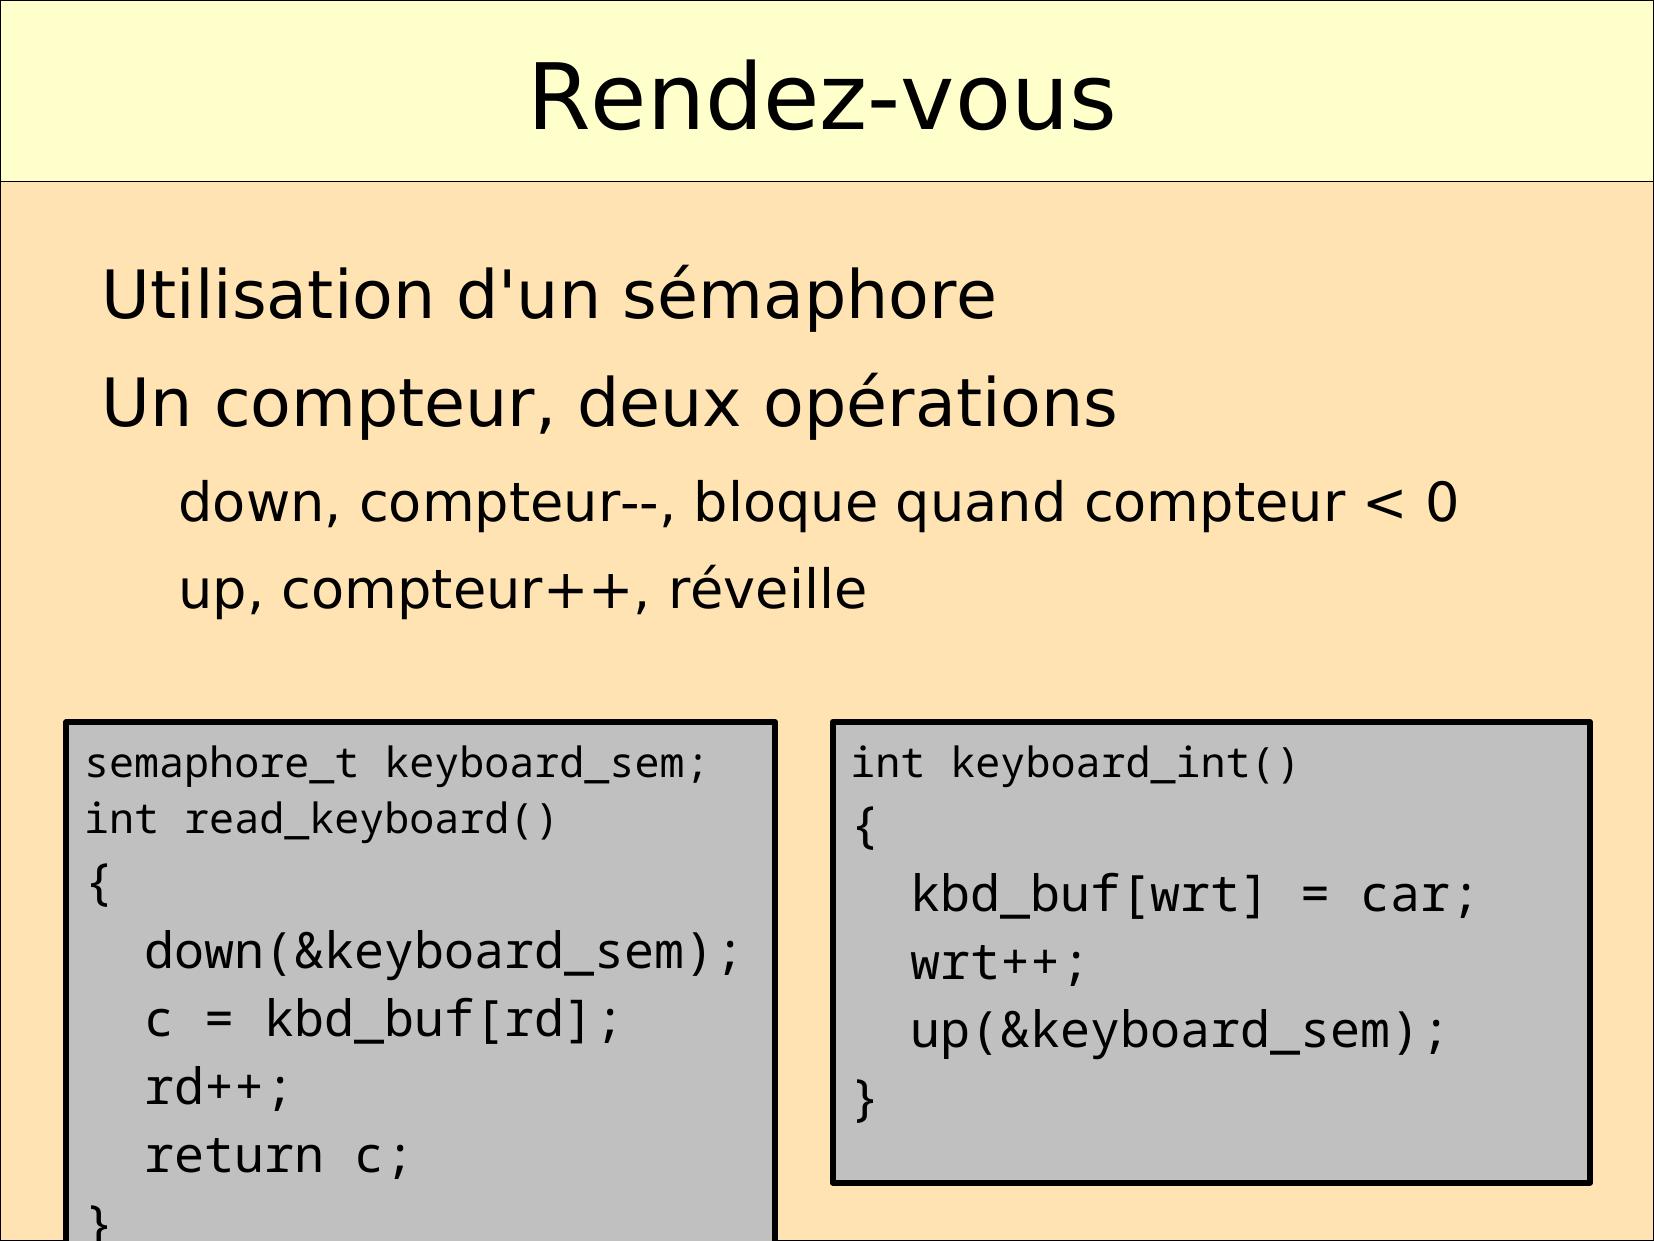

# Rendez-vous
Utilisation d'un sémaphore
Un compteur, deux opérations
down, compteur--, bloque quand compteur < 0
up, compteur++, réveille
semaphore_t keyboard_sem;
int read_keyboard()
{
 down(&keyboard_sem);
 c = kbd_buf[rd];
 rd++;
 return c;
}
int keyboard_int()
{
 kbd_buf[wrt] = car;
 wrt++;
 up(&keyboard_sem);
}